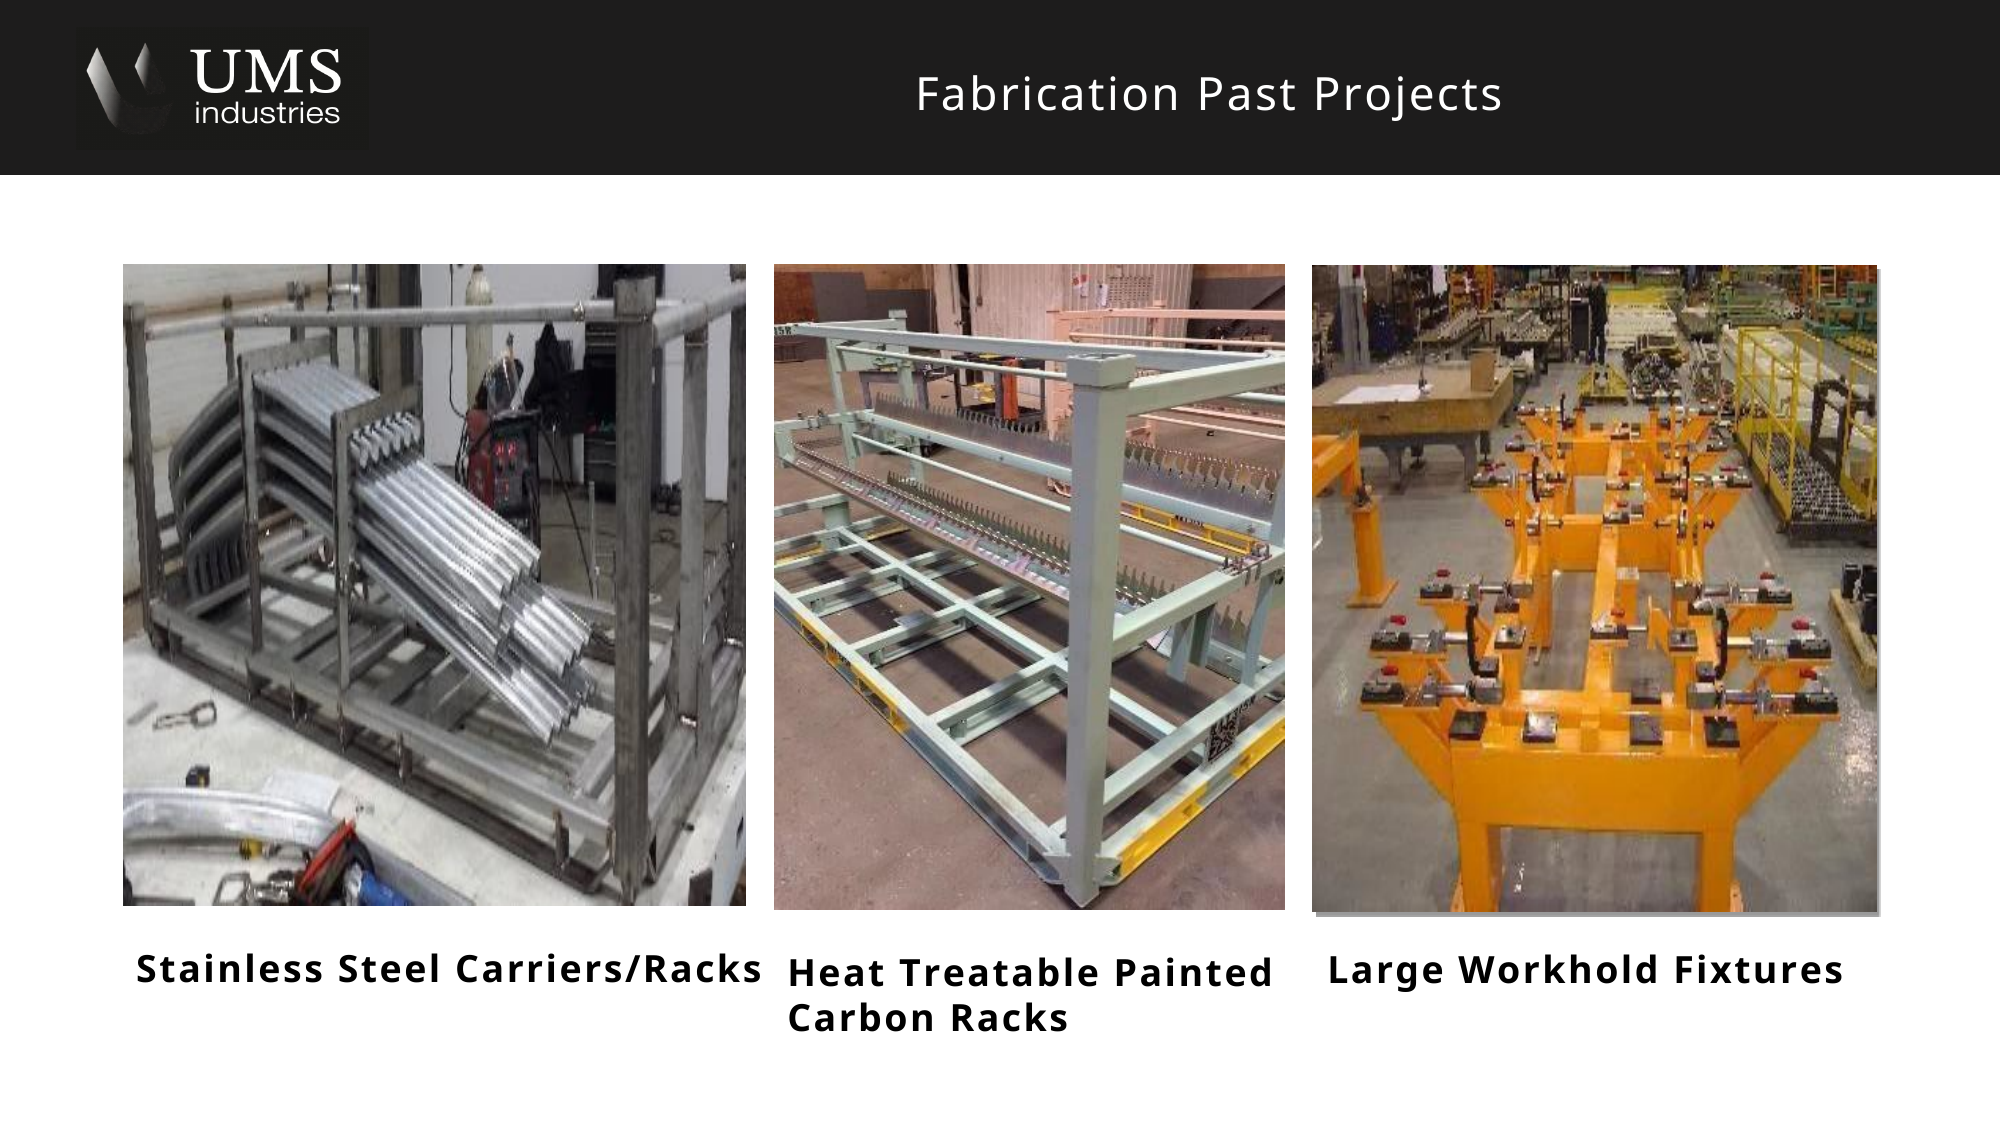

# FABRICATION PAST PROJECTS
Fabrication Past Projects
Stainless Steel Carriers/Racks
Large Workhold Fixtures
Heat Treatable Painted
Carbon Racks